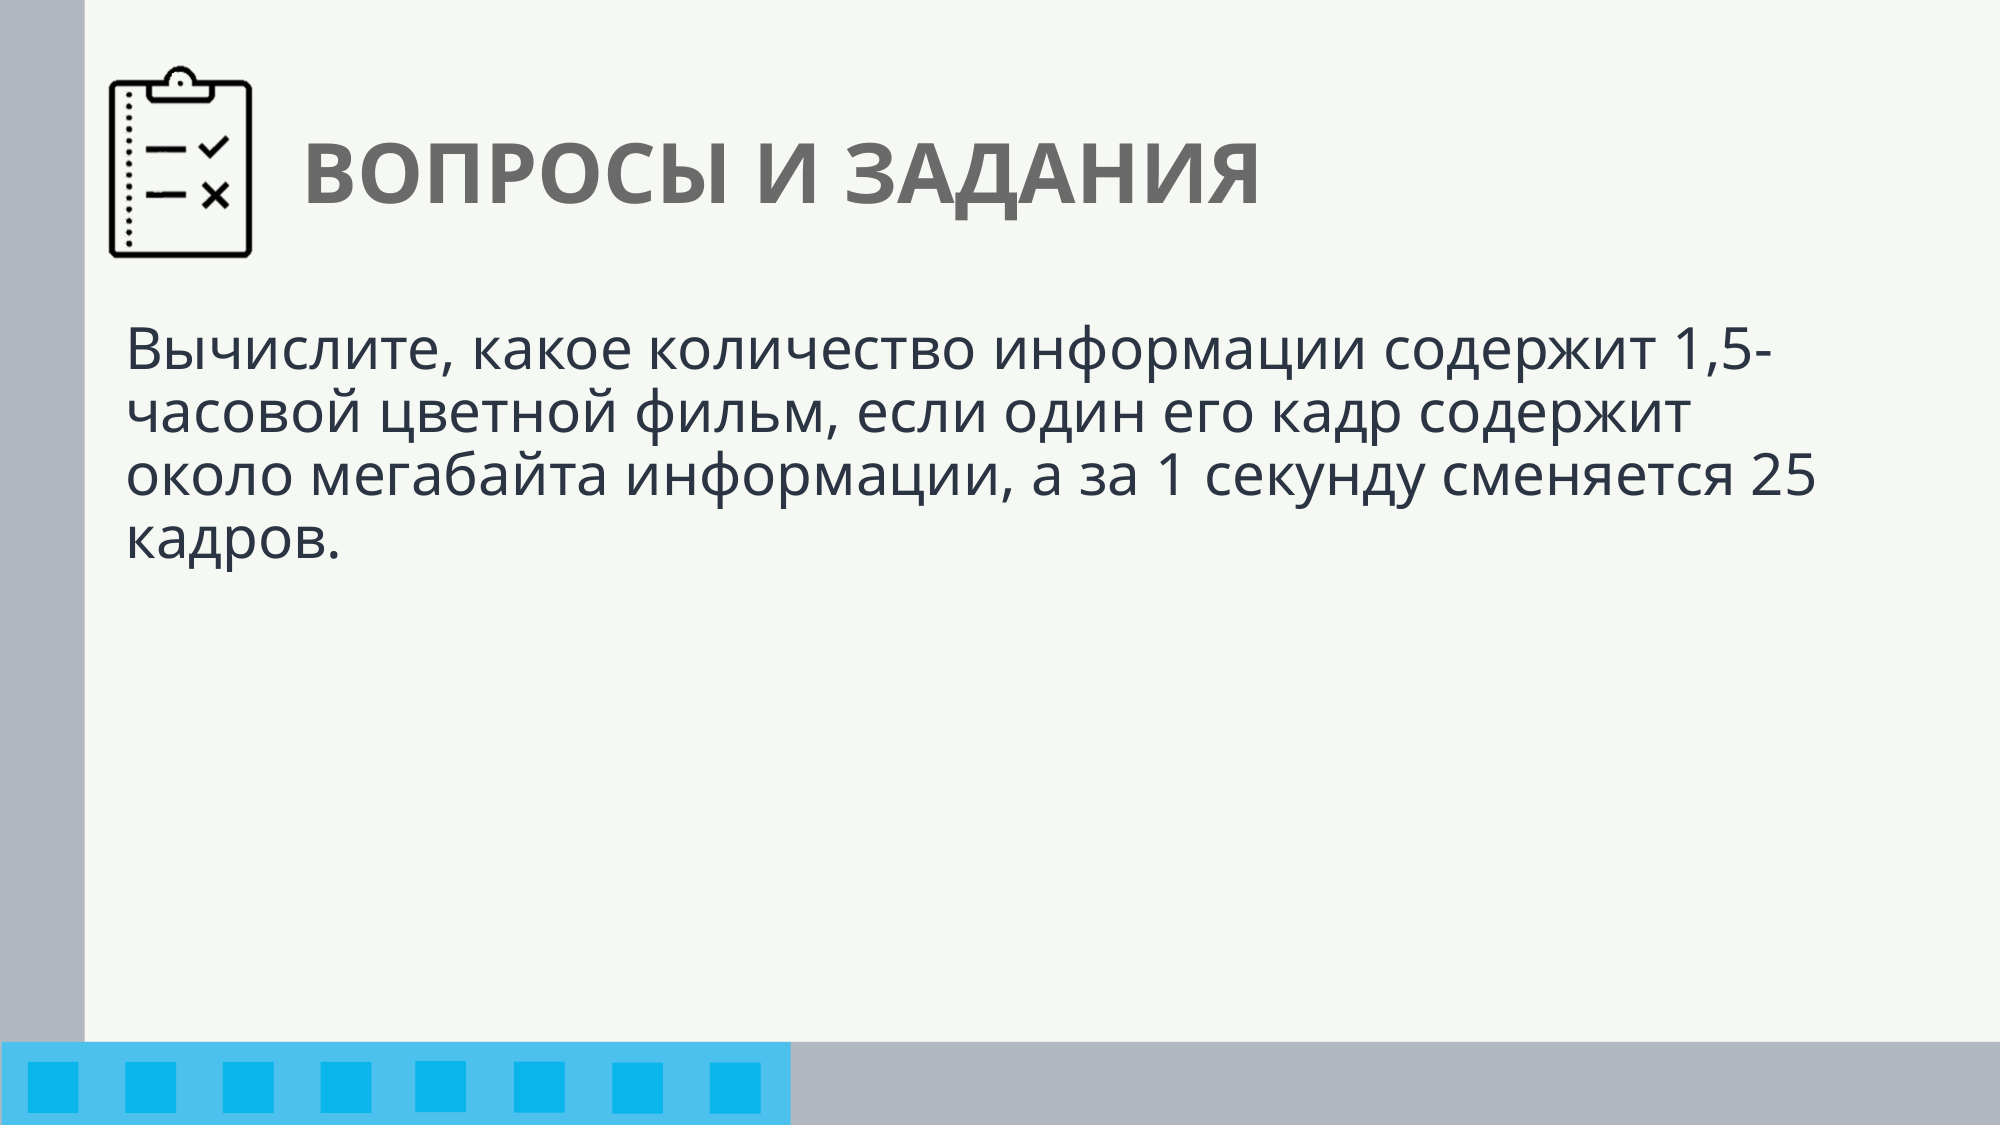

# ВОПРОСЫ И ЗАДАНИЯ
Вычислите, какое количество информации содержит 1,5-часовой цветной фильм, если один его кадр содержит около мегабайта информации, а за 1 секунду сменяется 25 кадров.